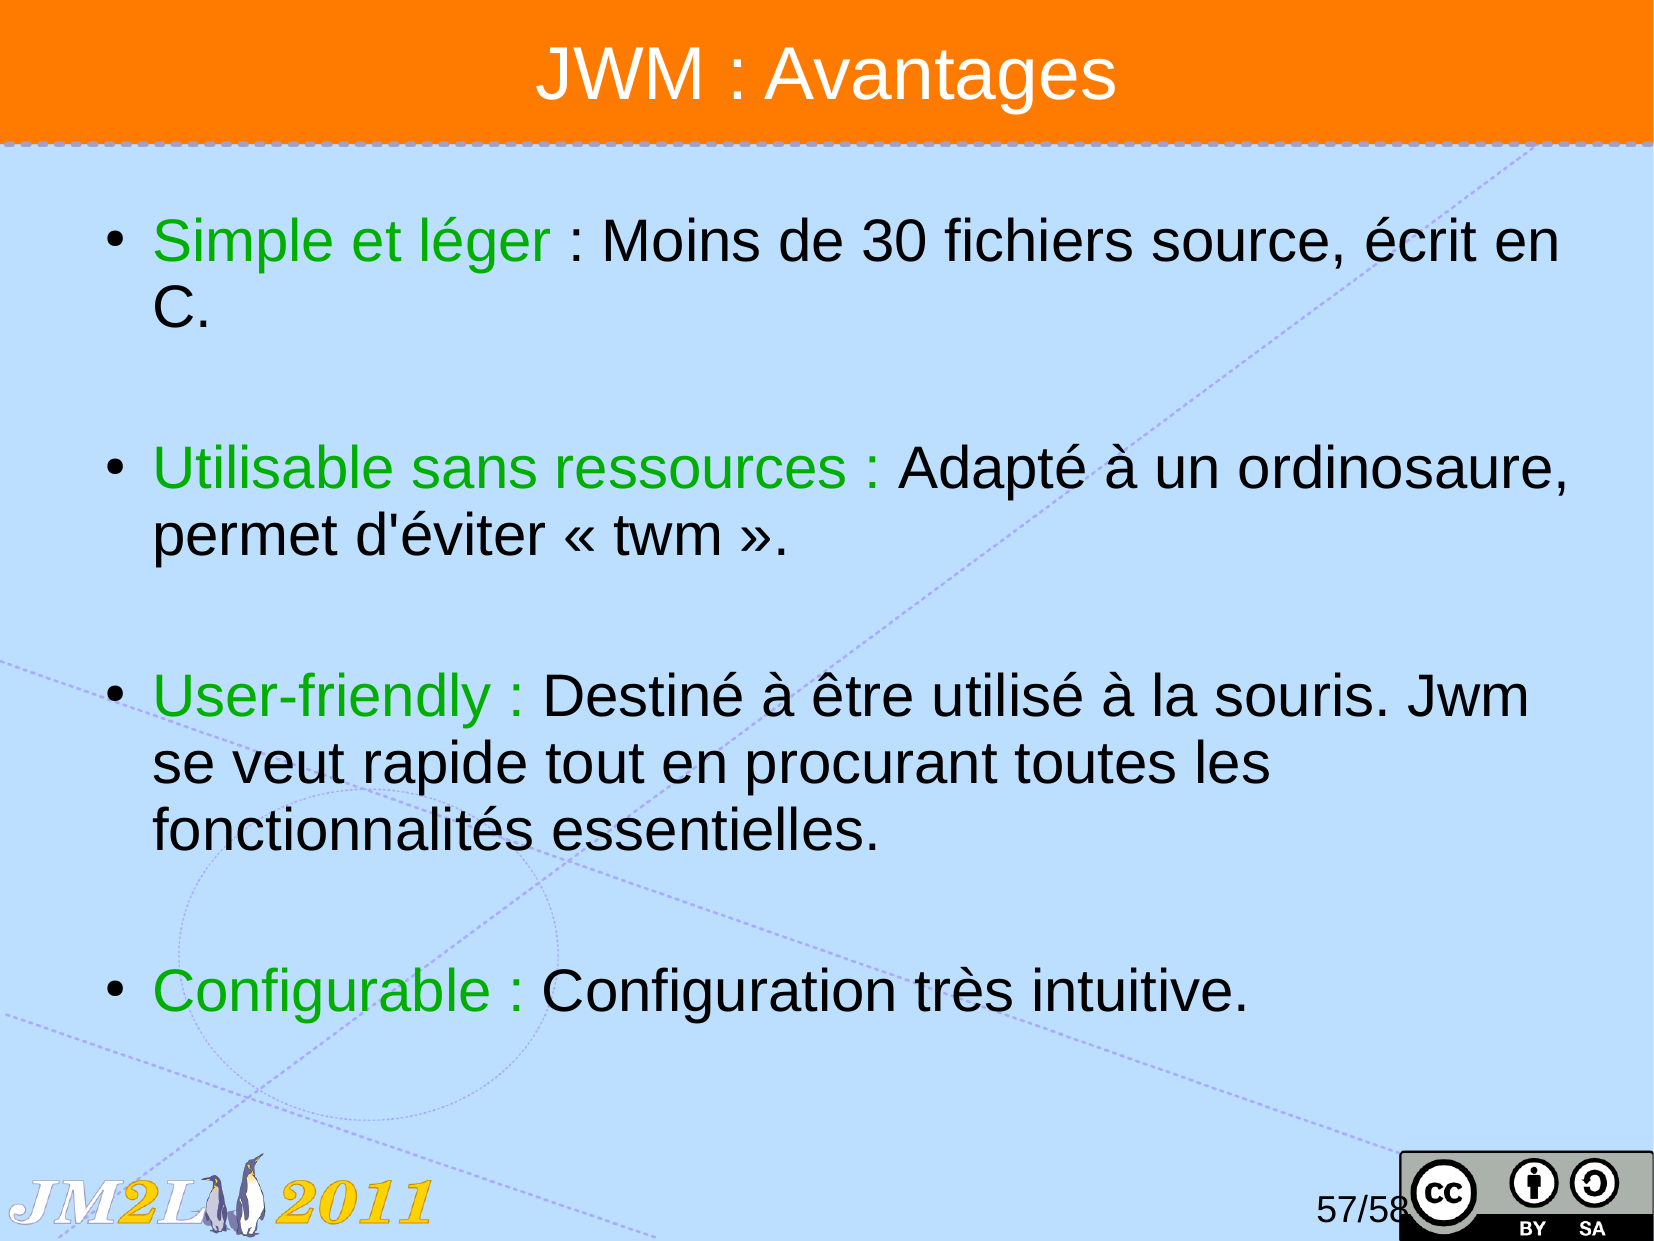

# JWM : Avantages
Simple et léger : Moins de 30 fichiers source, écrit en C.
Utilisable sans ressources : Adapté à un ordinosaure, permet d'éviter « twm ».
User-friendly : Destiné à être utilisé à la souris. Jwm se veut rapide tout en procurant toutes les fonctionnalités essentielles.
Configurable : Configuration très intuitive.